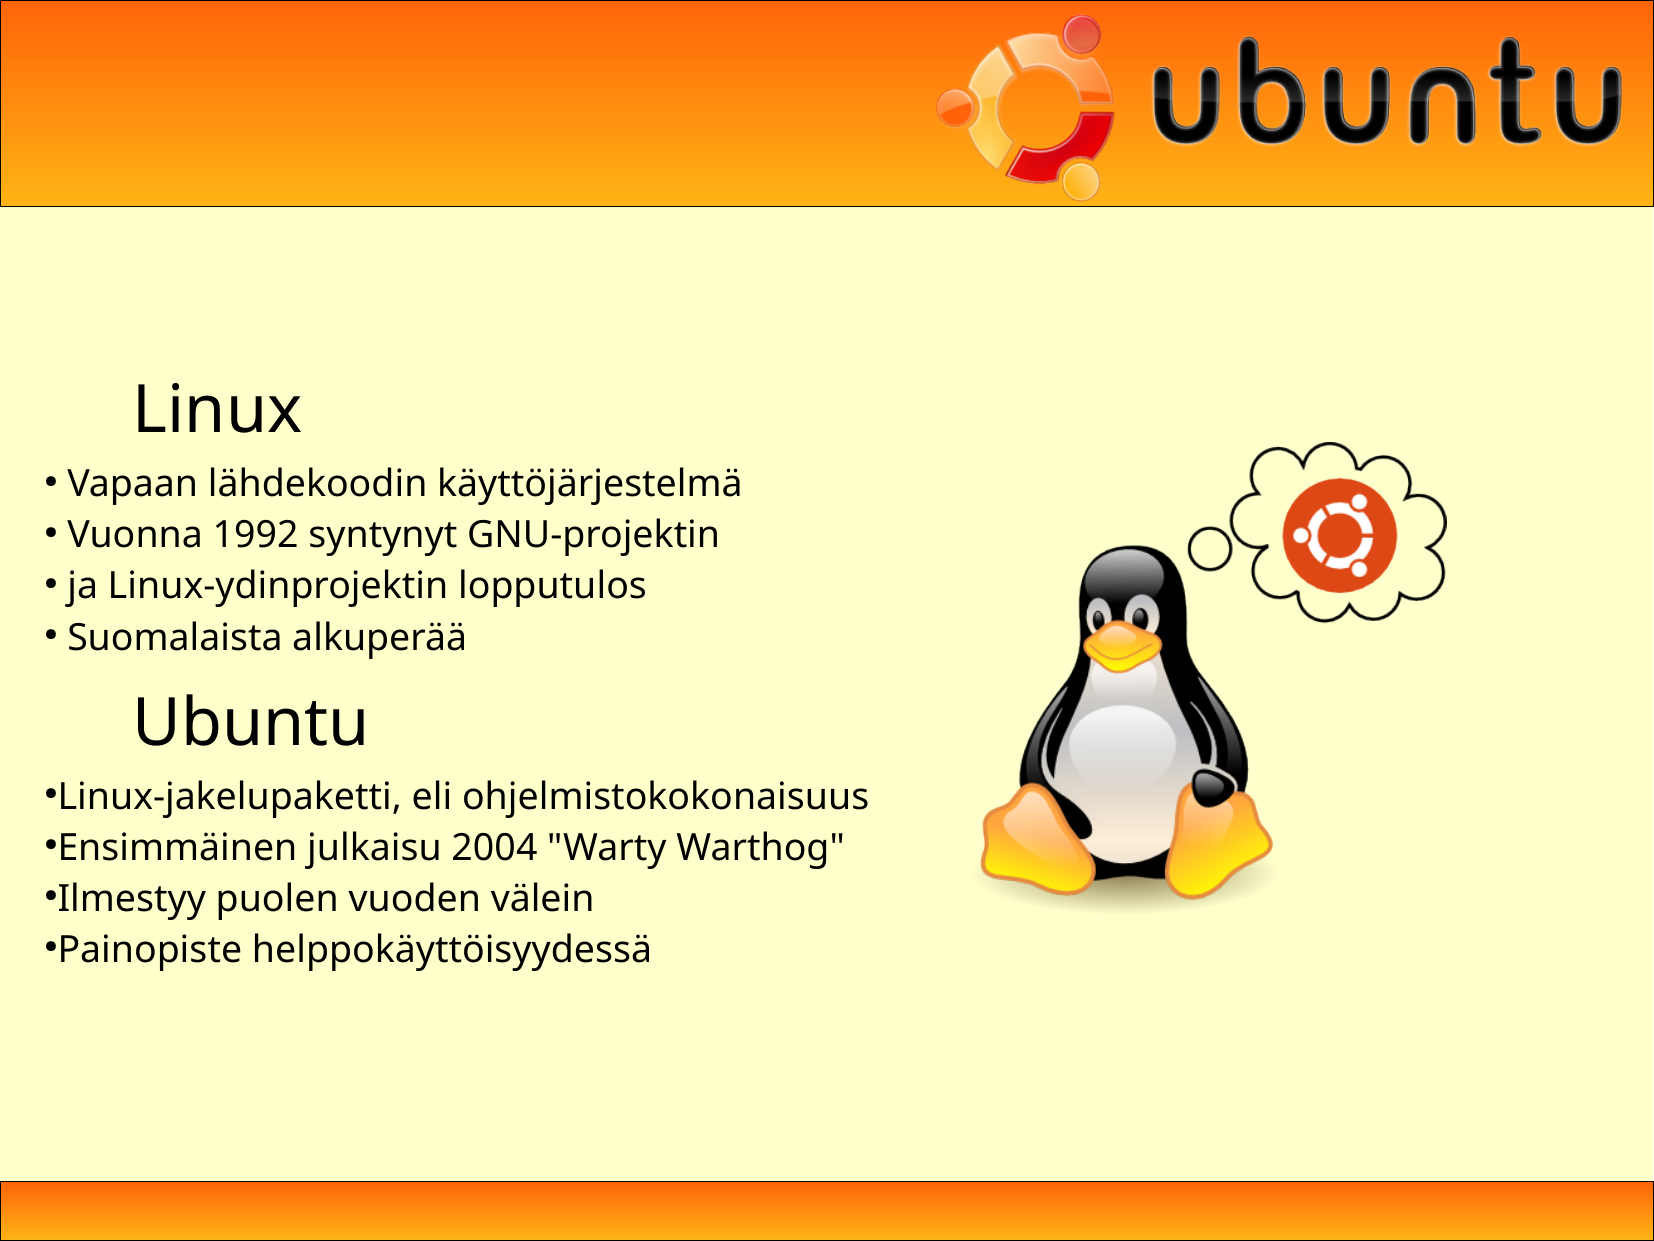

Linux
 Vapaan lähdekoodin käyttöjärjestelmä
 Vuonna 1992 syntynyt GNU-projektin
 ja Linux-ydinprojektin lopputulos
 Suomalaista alkuperää
Ubuntu
Linux-jakelupaketti, eli ohjelmistokokonaisuus
Ensimmäinen julkaisu 2004 "Warty Warthog"
Ilmestyy puolen vuoden välein
Painopiste helppokäyttöisyydessä